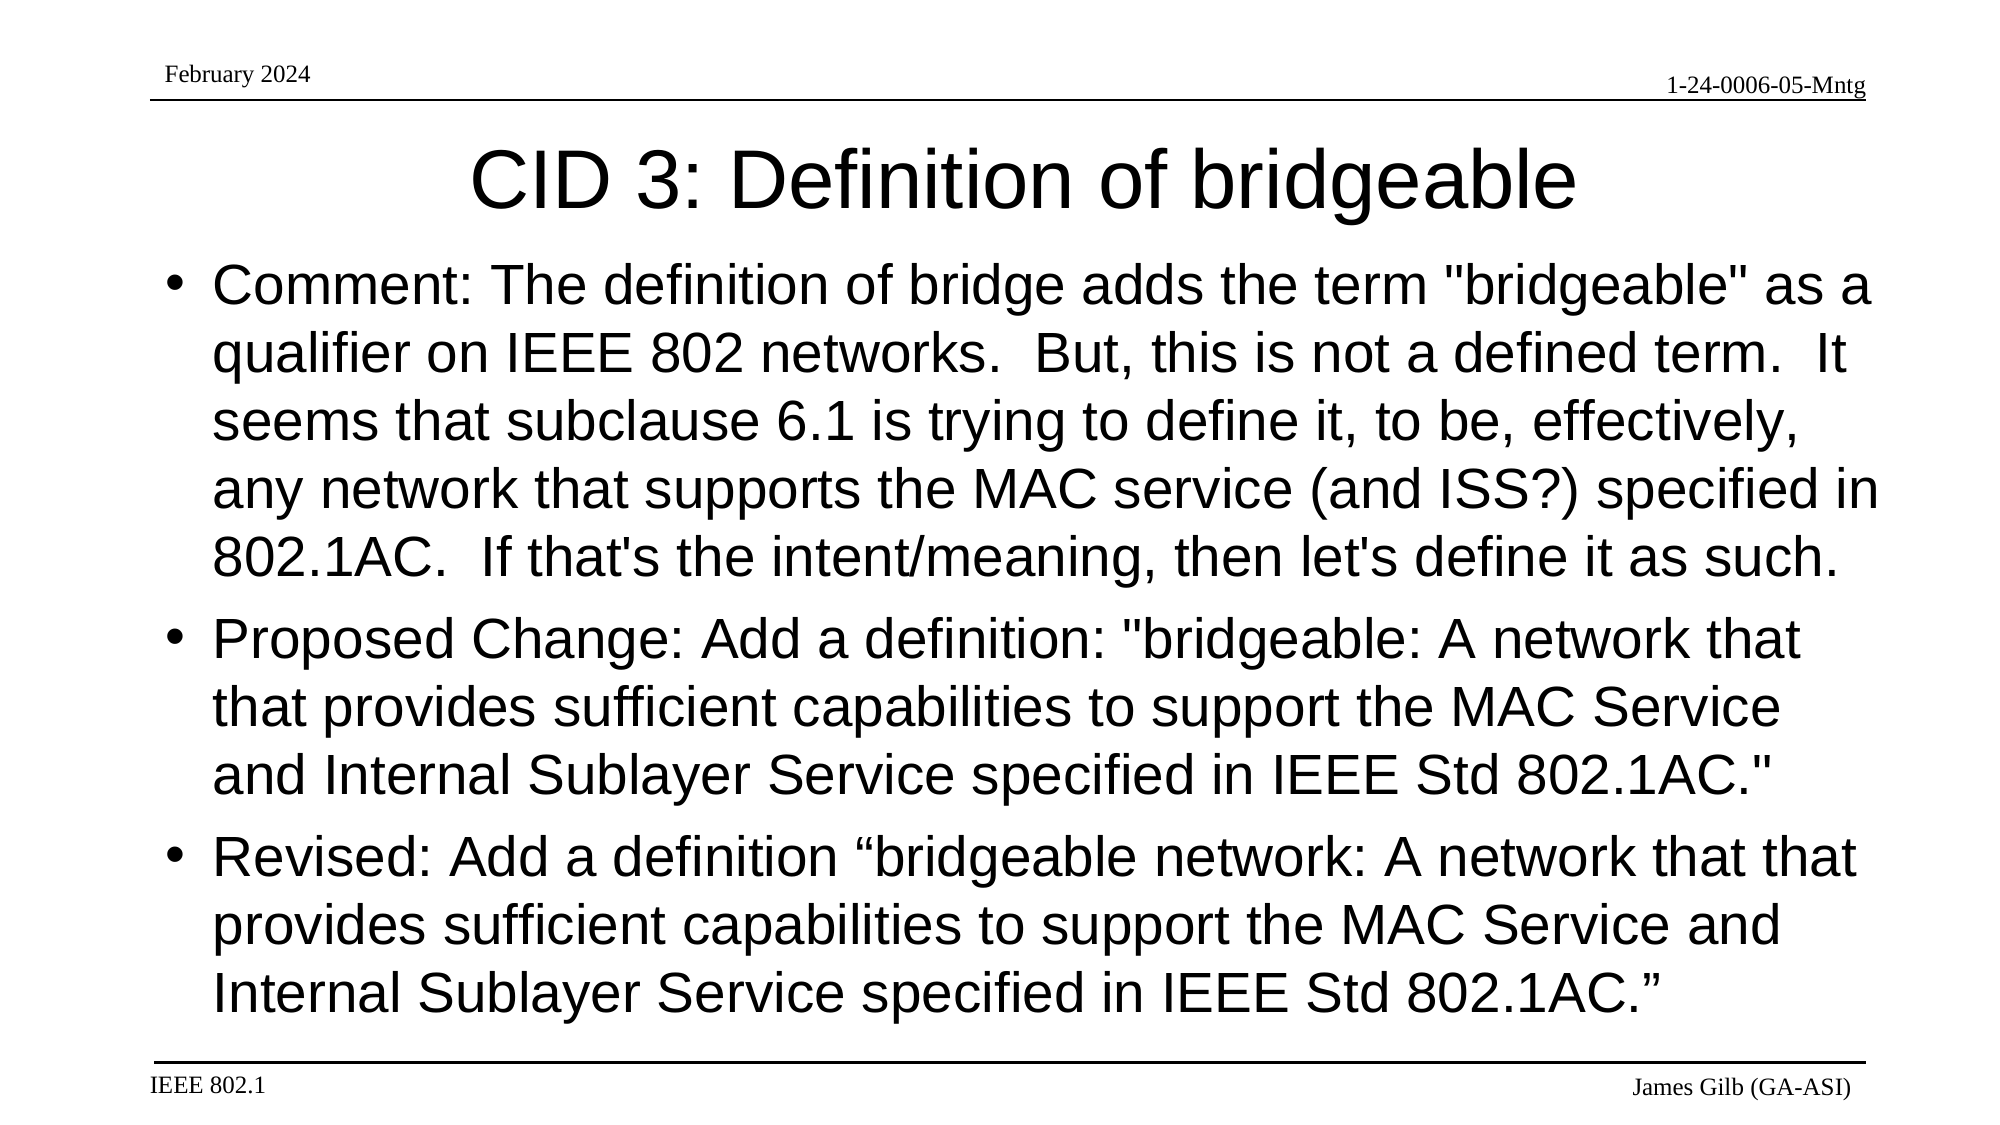

# CID 3: Definition of bridgeable
Comment: The definition of bridge adds the term "bridgeable" as a qualifier on IEEE 802 networks. But, this is not a defined term. It seems that subclause 6.1 is trying to define it, to be, effectively, any network that supports the MAC service (and ISS?) specified in 802.1AC. If that's the intent/meaning, then let's define it as such.
Proposed Change: Add a definition: "bridgeable: A network that that provides sufficient capabilities to support the MAC Service and Internal Sublayer Service specified in IEEE Std 802.1AC."
Revised: Add a definition “bridgeable network: A network that that provides sufficient capabilities to support the MAC Service and Internal Sublayer Service specified in IEEE Std 802.1AC.”